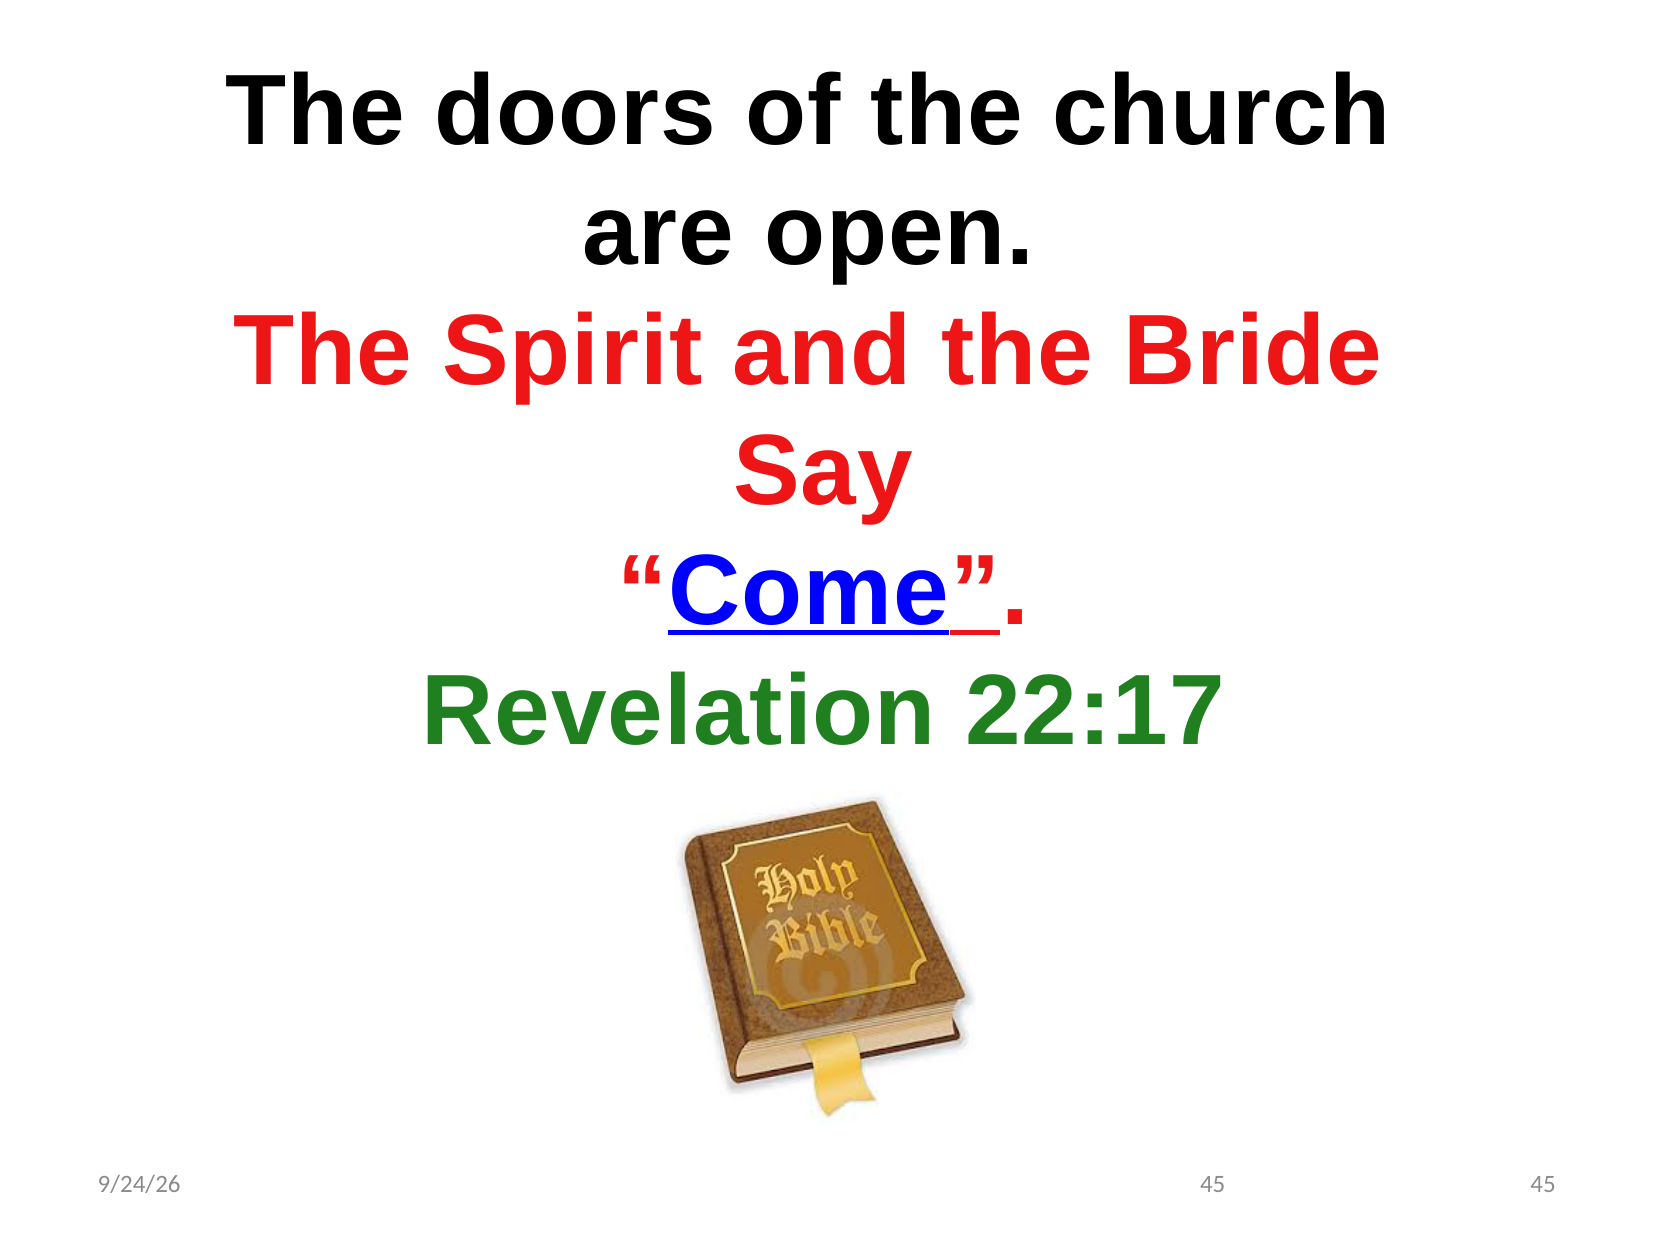

The doors of the church
are open.
The Spirit and the Bride
Say
“Come”.
Revelation 22:17
#
45